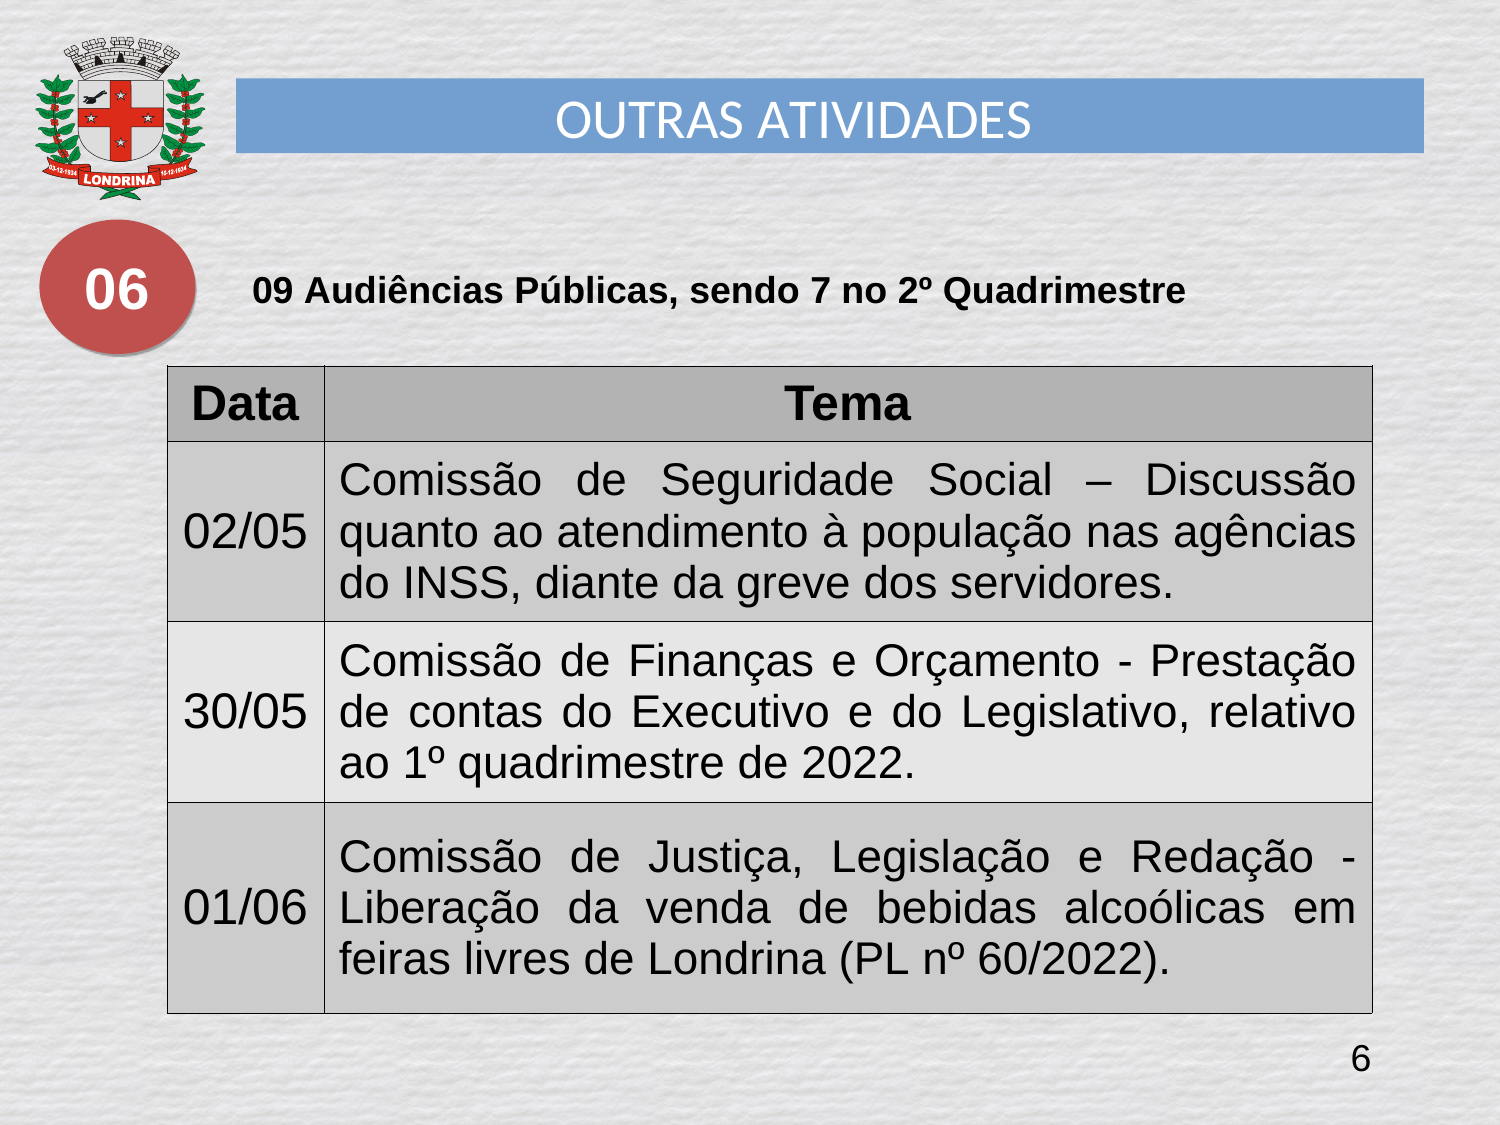

OUTRAS ATIVIDADES
06
09 Audiências Públicas, sendo 7 no 2º Quadrimestre
| Data | Tema |
| --- | --- |
| 02/05 | Comissão de Seguridade Social – Discussão quanto ao atendimento à população nas agências do INSS, diante da greve dos servidores. |
| 30/05 | Comissão de Finanças e Orçamento - Prestação de contas do Executivo e do Legislativo, relativo ao 1º quadrimestre de 2022. |
| 01/06 | Comissão de Justiça, Legislação e Redação - Liberação da venda de bebidas alcoólicas em feiras livres de Londrina (PL nº 60/2022). |